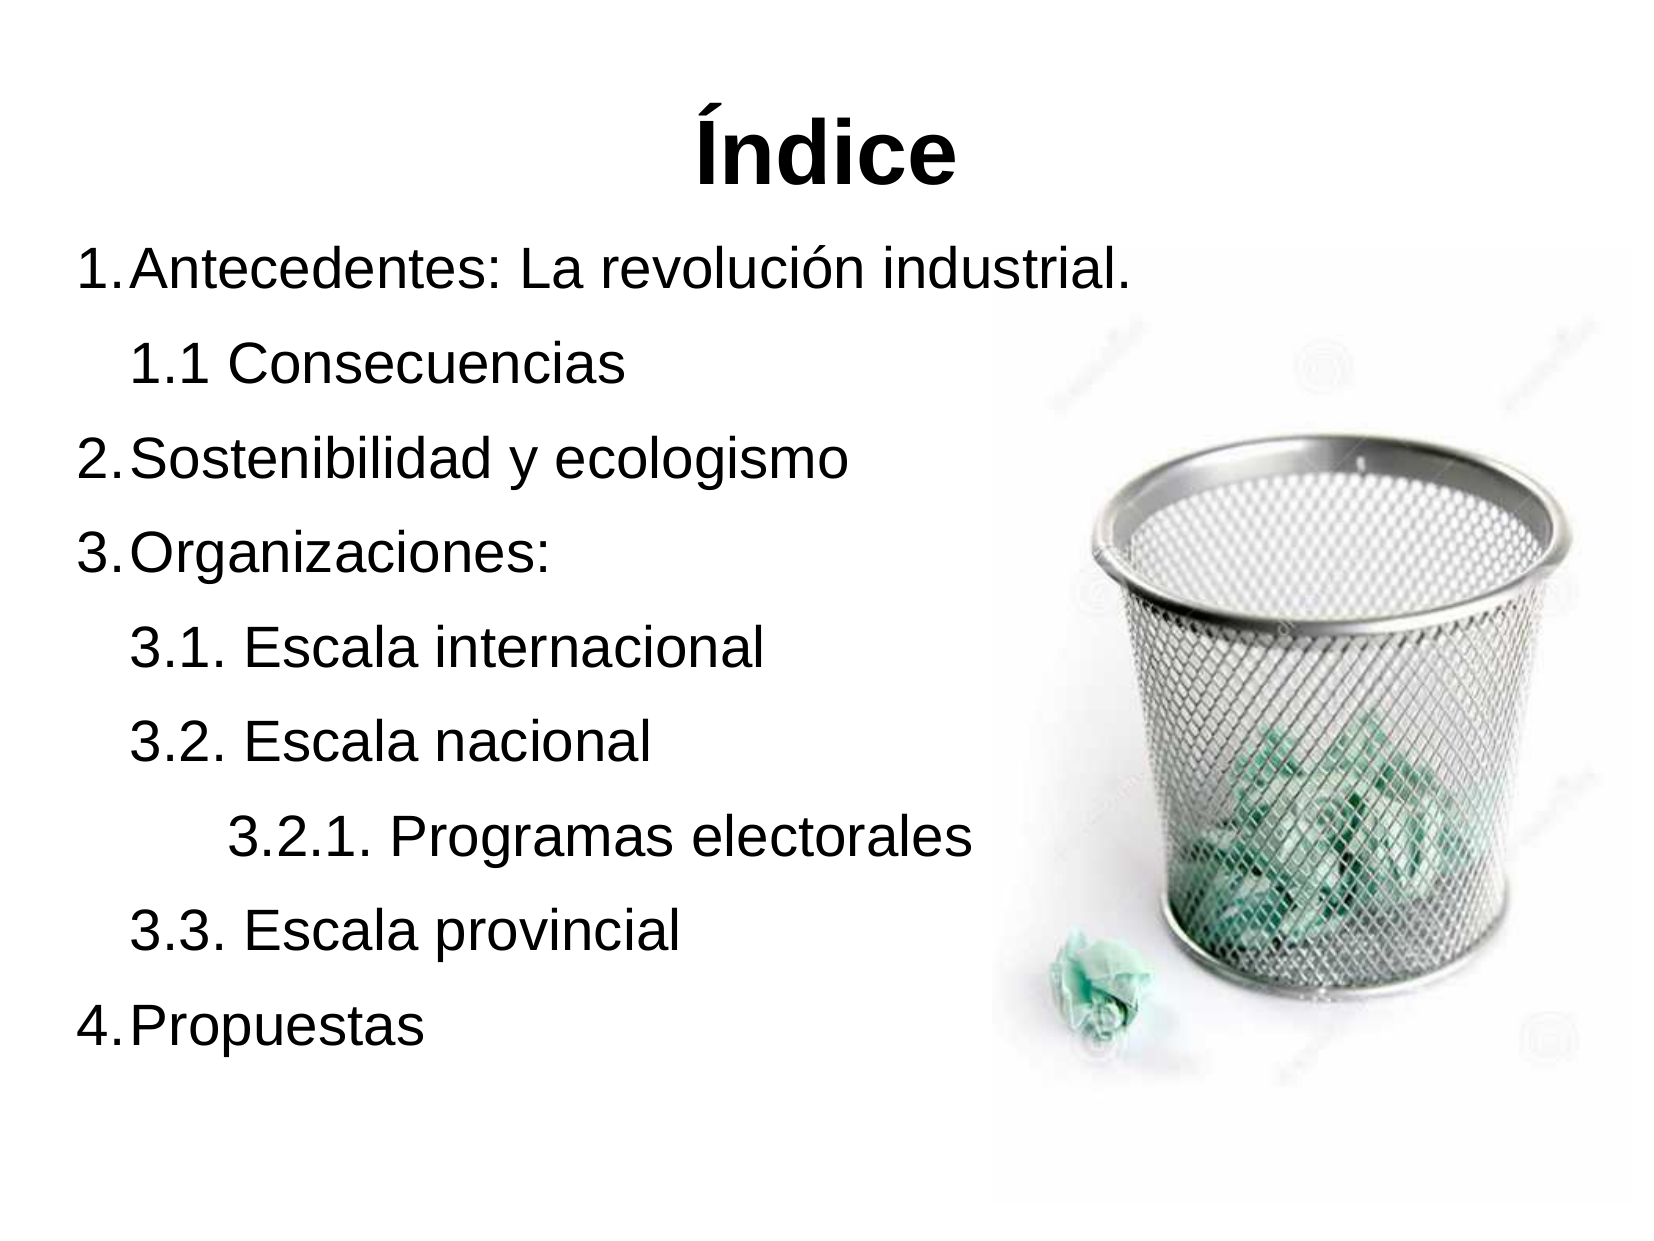

# Índice
Antecedentes: La revolución industrial.
1.1 Consecuencias
Sostenibilidad y ecologismo
Organizaciones:
3.1. Escala internacional
3.2. Escala nacional
 3.2.1. Programas electorales
3.3. Escala provincial
Propuestas